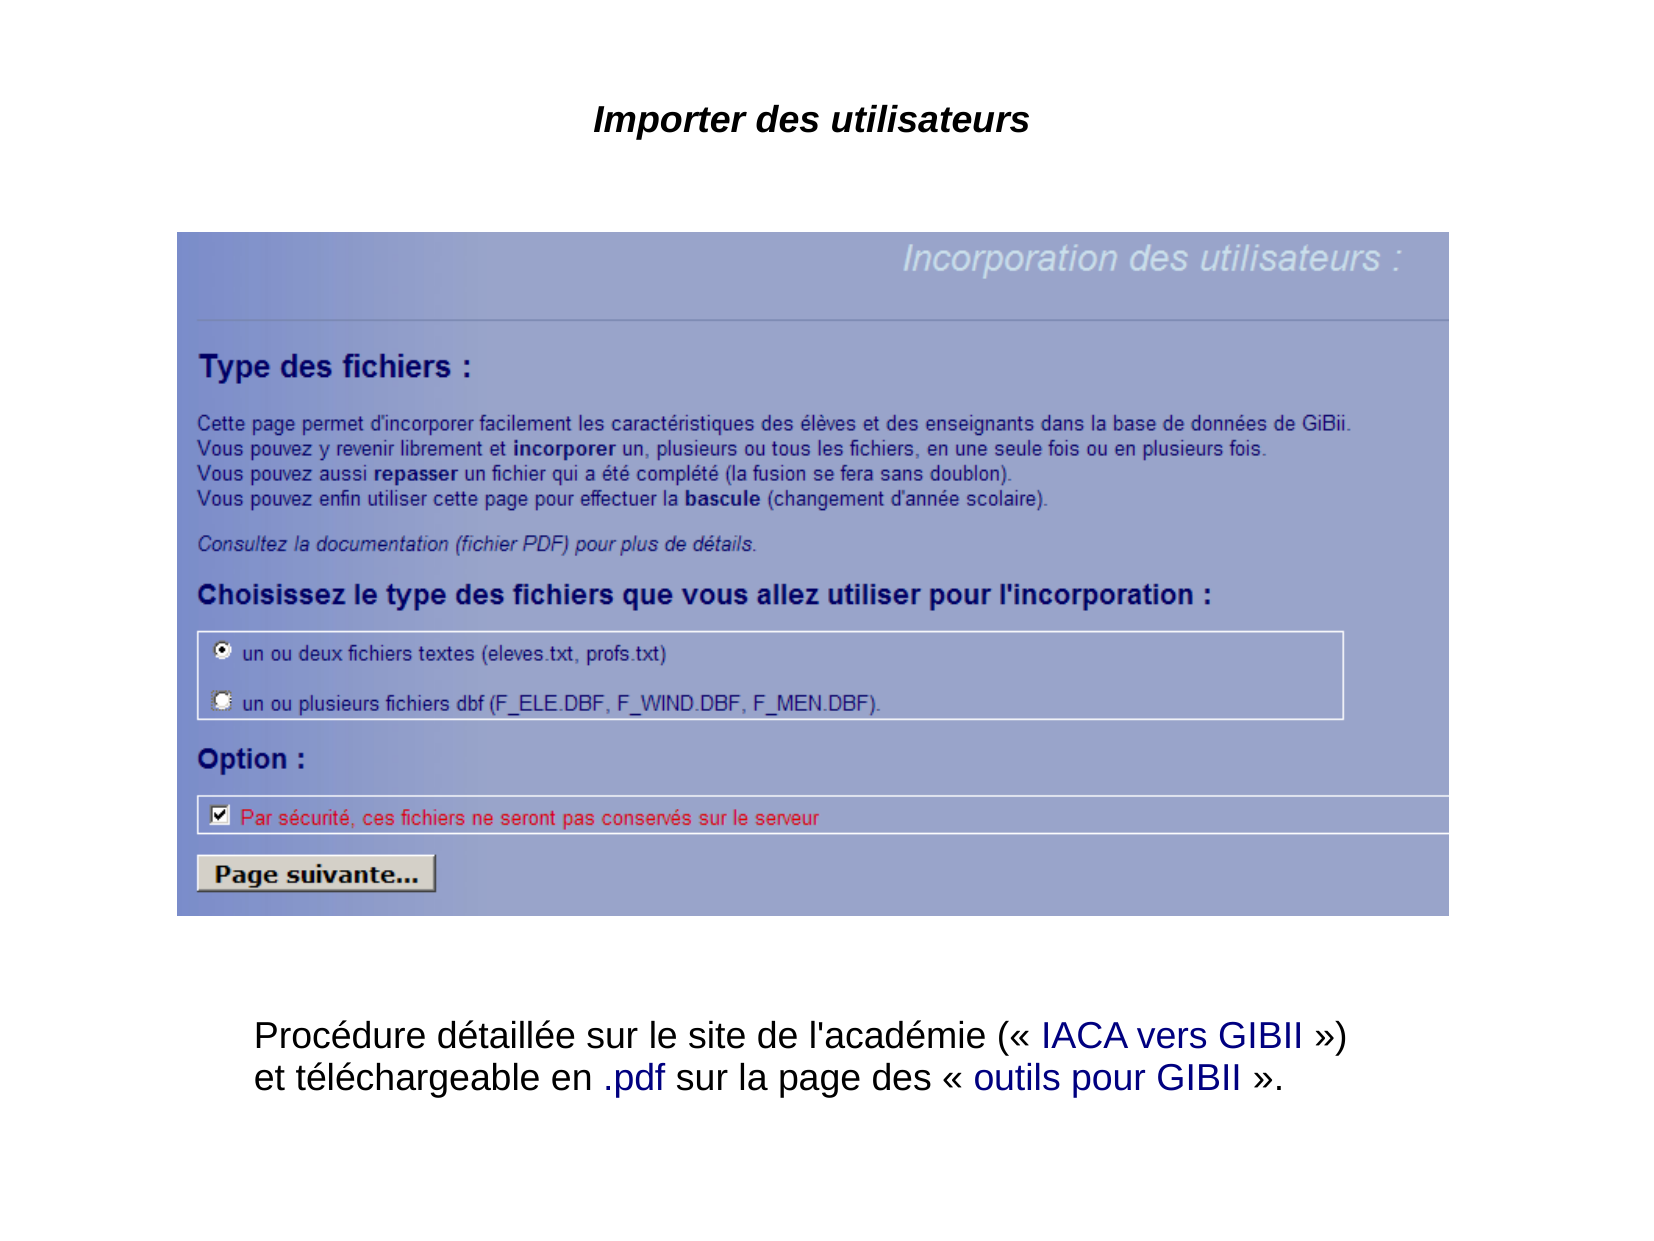

Importer des utilisateurs
Procédure détaillée sur le site de l'académie (« IACA vers GIBII »)
et téléchargeable en .pdf sur la page des « outils pour GIBII ».